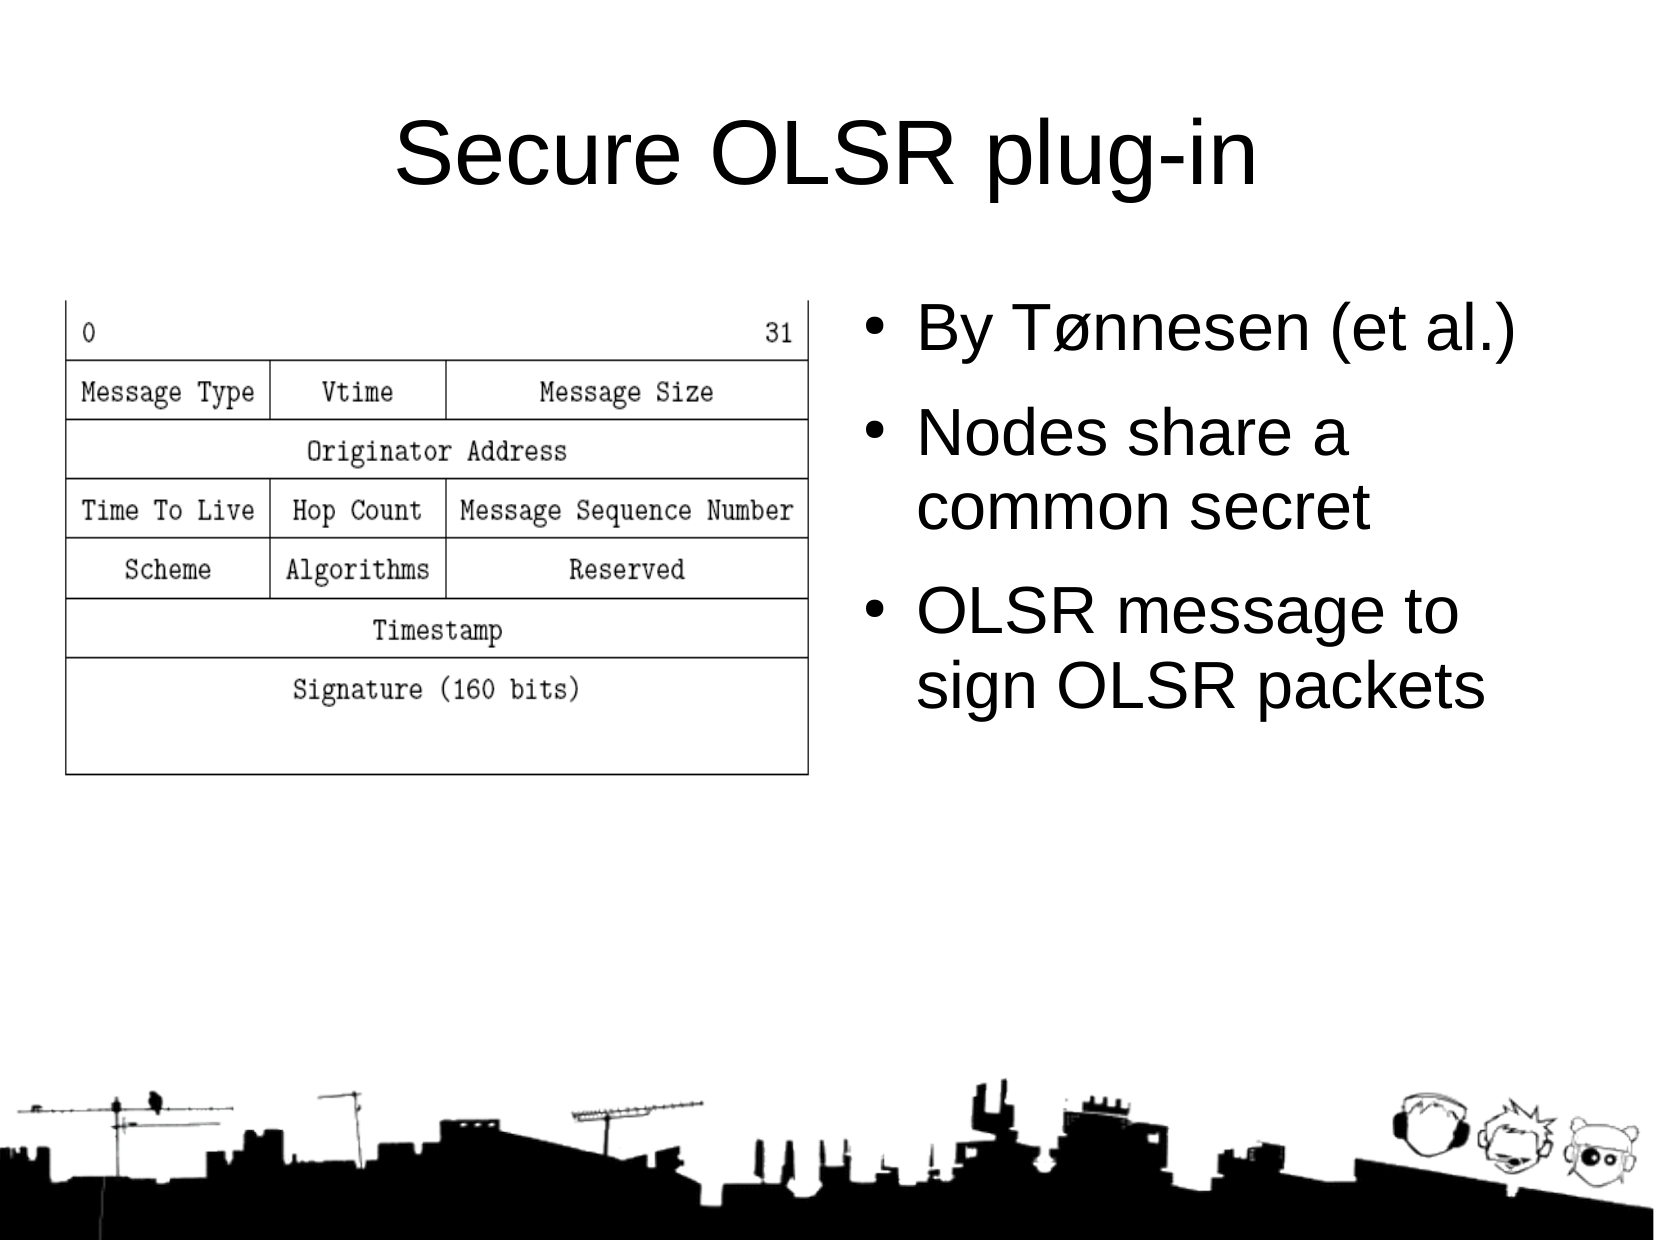

# Secure OLSR plug-in
By Tønnesen (et al.)
Nodes share a common secret
OLSR message to sign OLSR packets